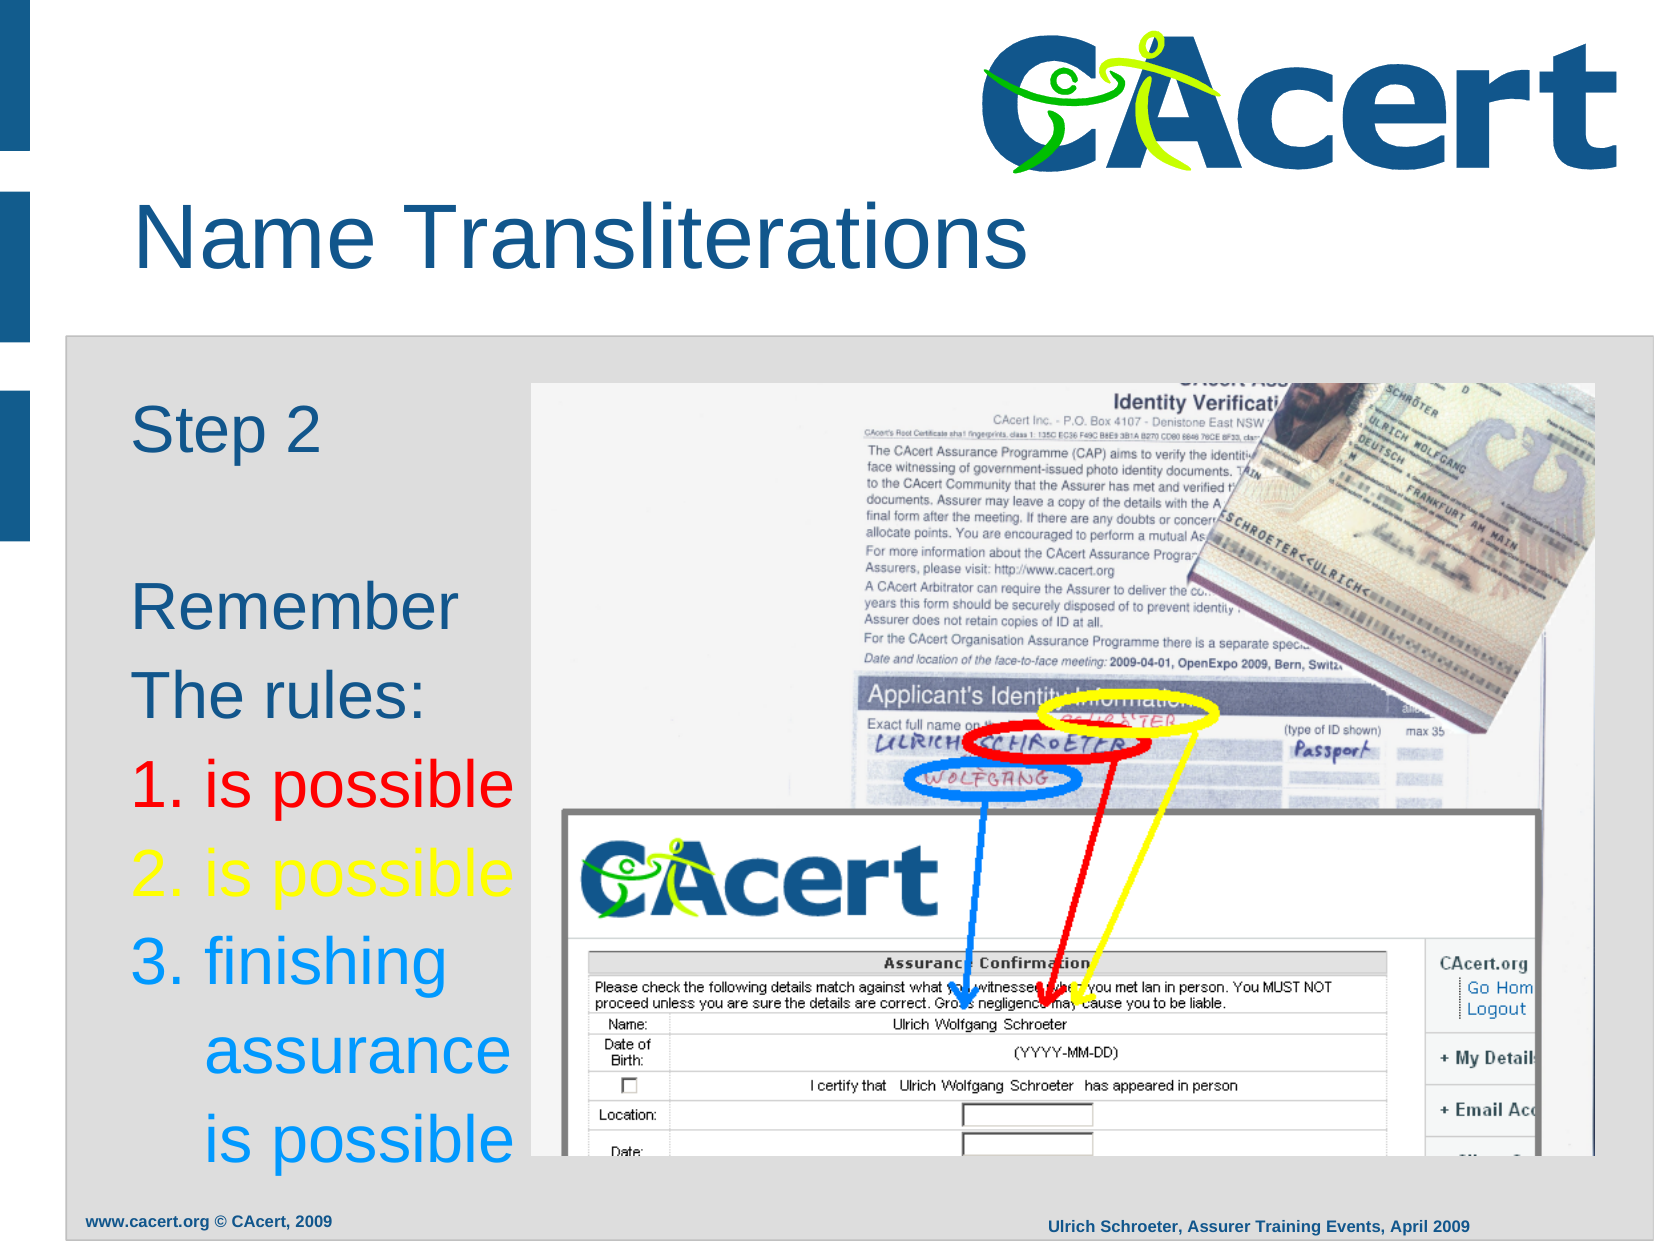

Name Transliterations
Step 2
Remember
The rules:
1. is possible
2. is possible
3. finishing
 assurance
 is possible